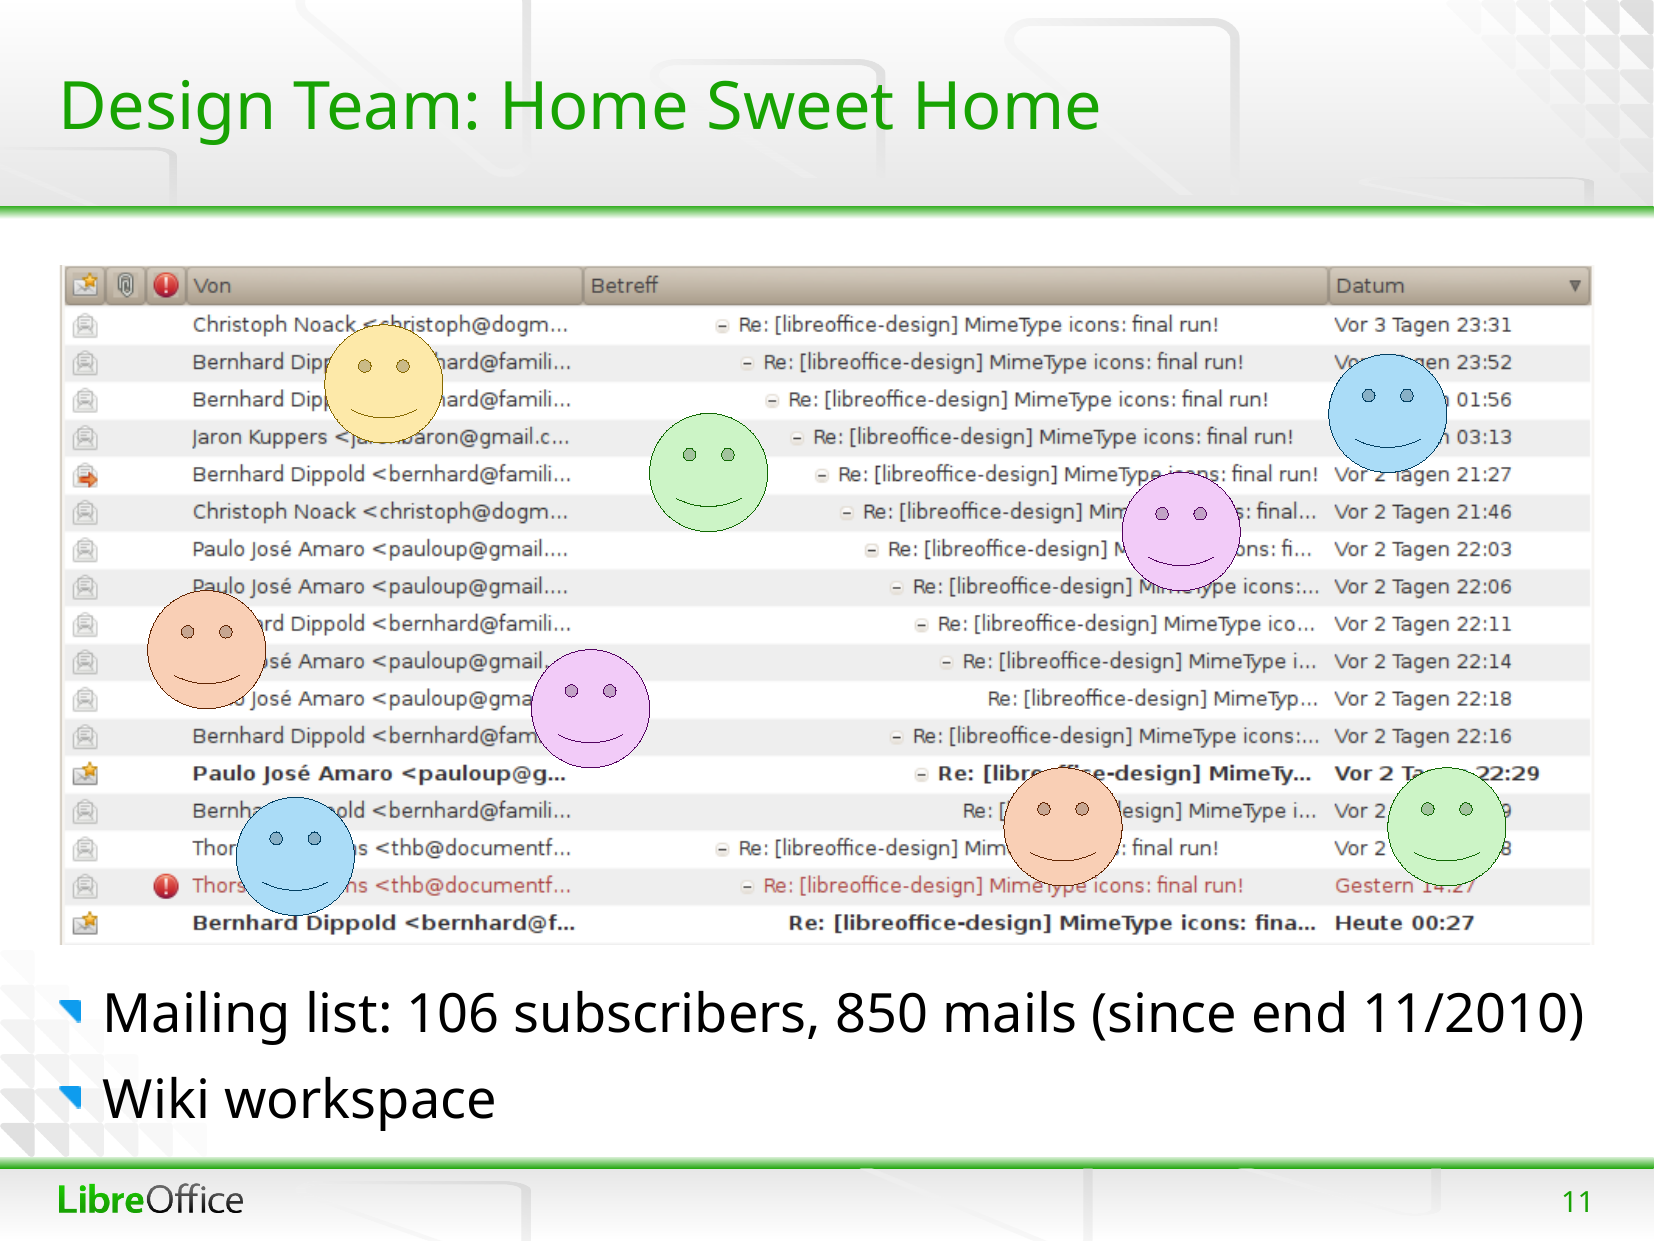

# Design Team: Home Sweet Home
Mailing list: 106 subscribers, 850 mails (since end 11/2010)
Wiki workspace
11